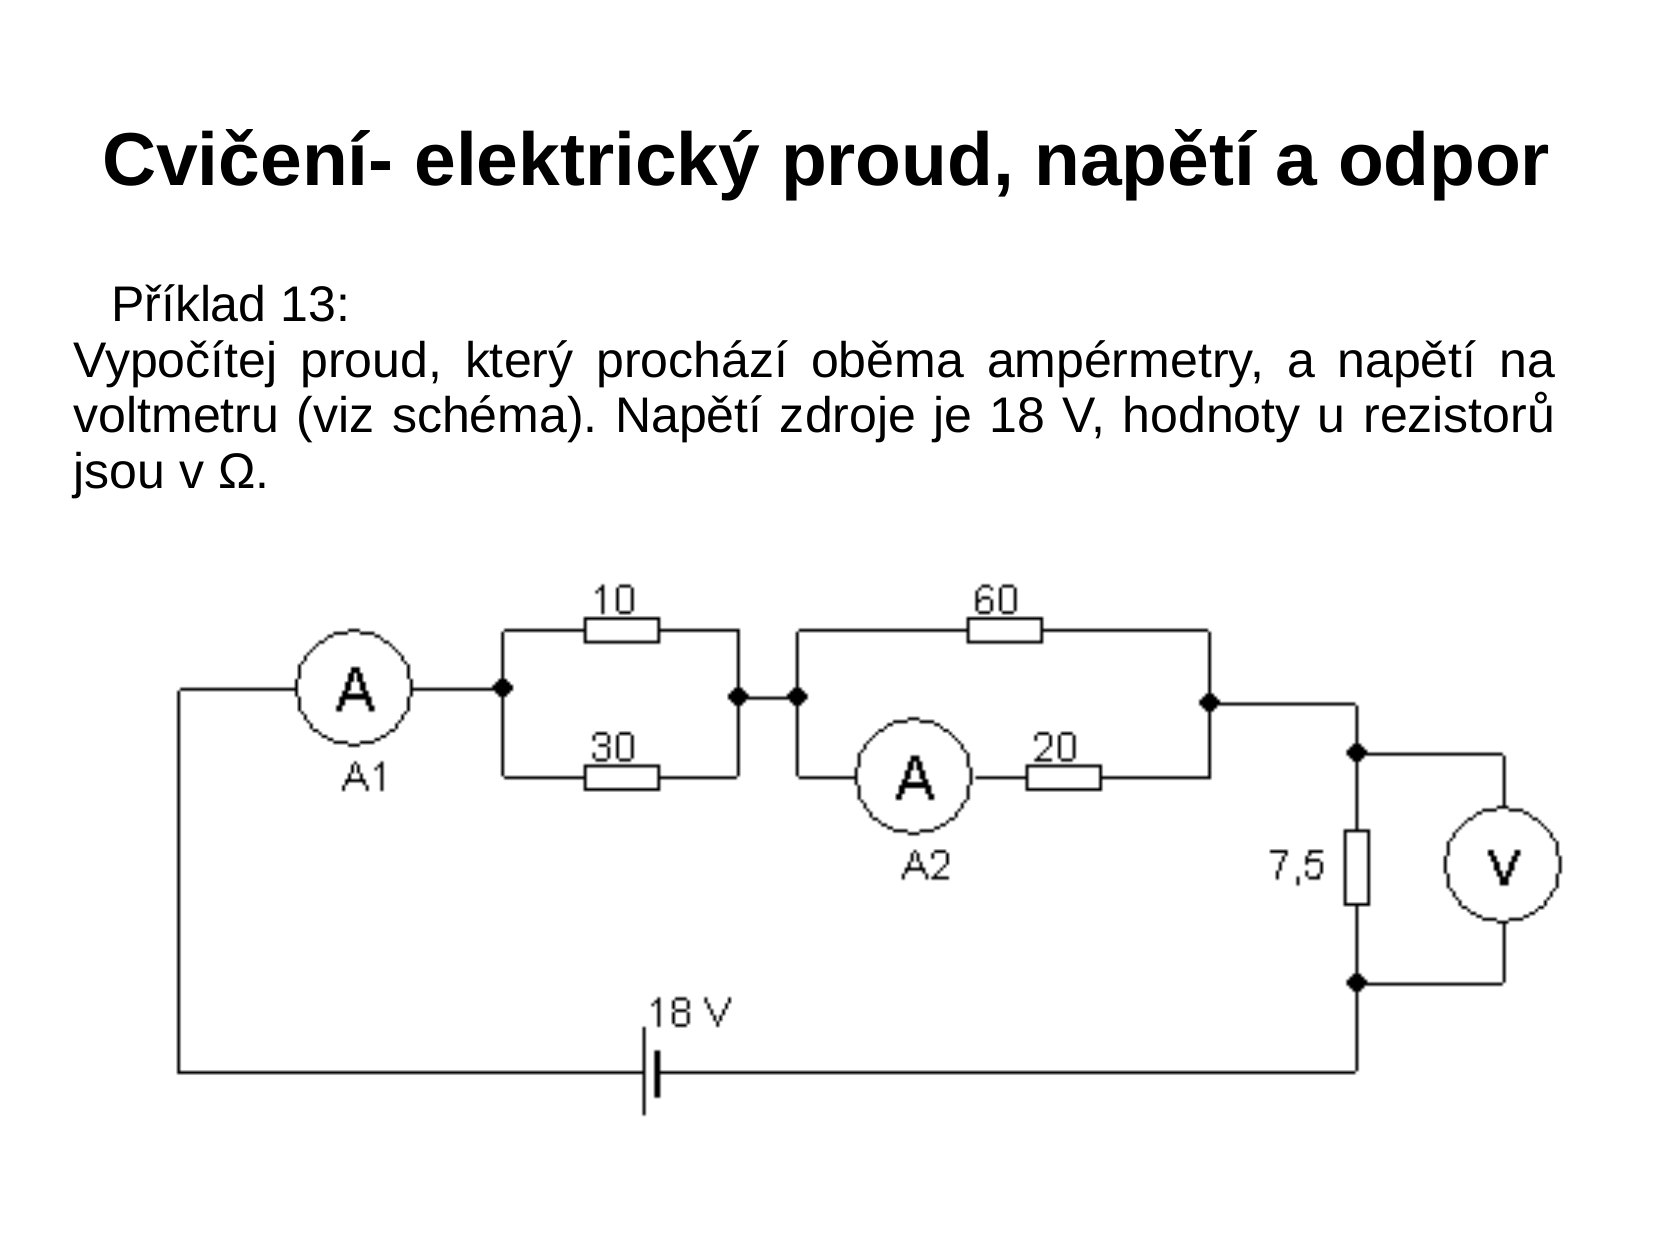

# Cvičení- elektrický proud, napětí a odpor
Příklad 13:
Vypočítej proud, který prochází oběma ampérmetry, a napětí na voltmetru (viz schéma). Napětí zdroje je 18 V, hodnoty u rezistorů jsou v Ω.